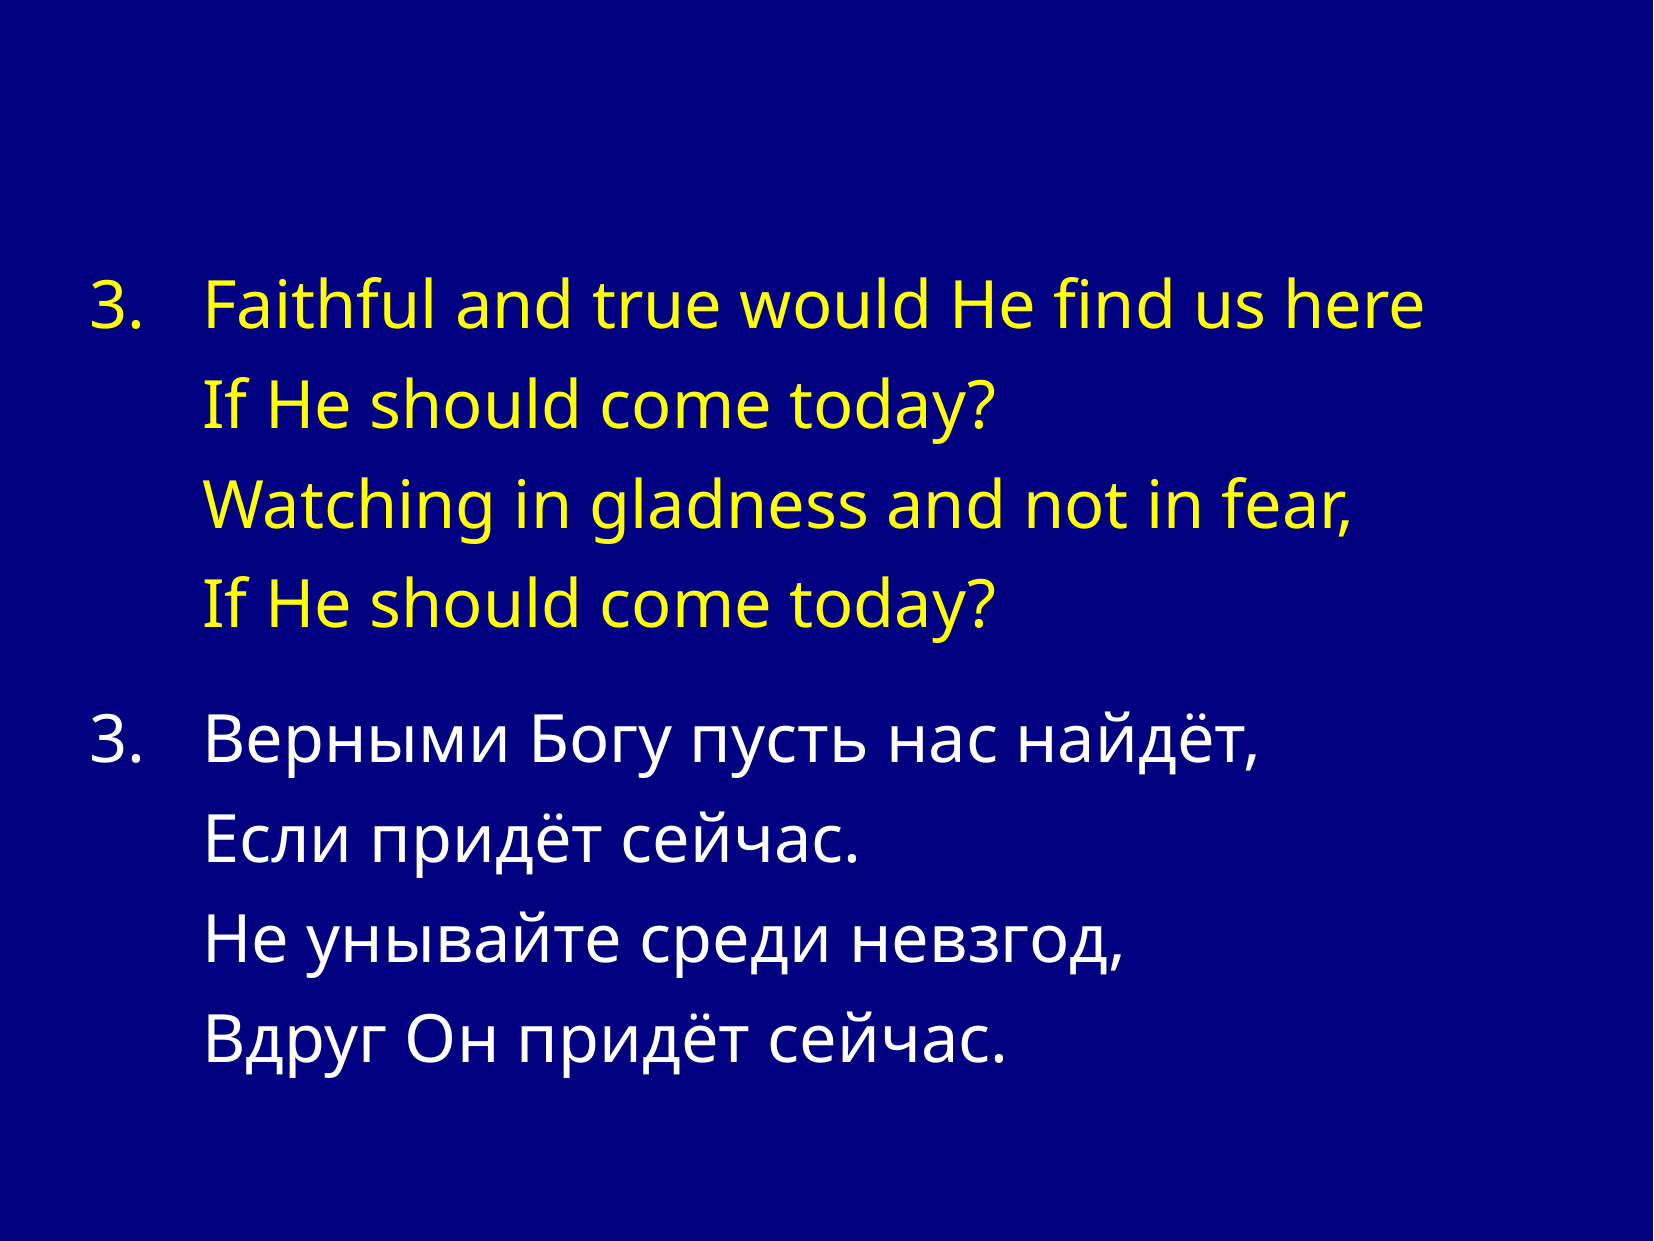

3.	Faithful and true would He find us here
	If He should come today?
	Watching in gladness and not in fear,
	If He should come today?
3.	Верными Богу пусть нас найдёт,
	Если придёт сейчас.
	Не унывайте среди невзгод,
	Вдруг Он придёт сейчас.